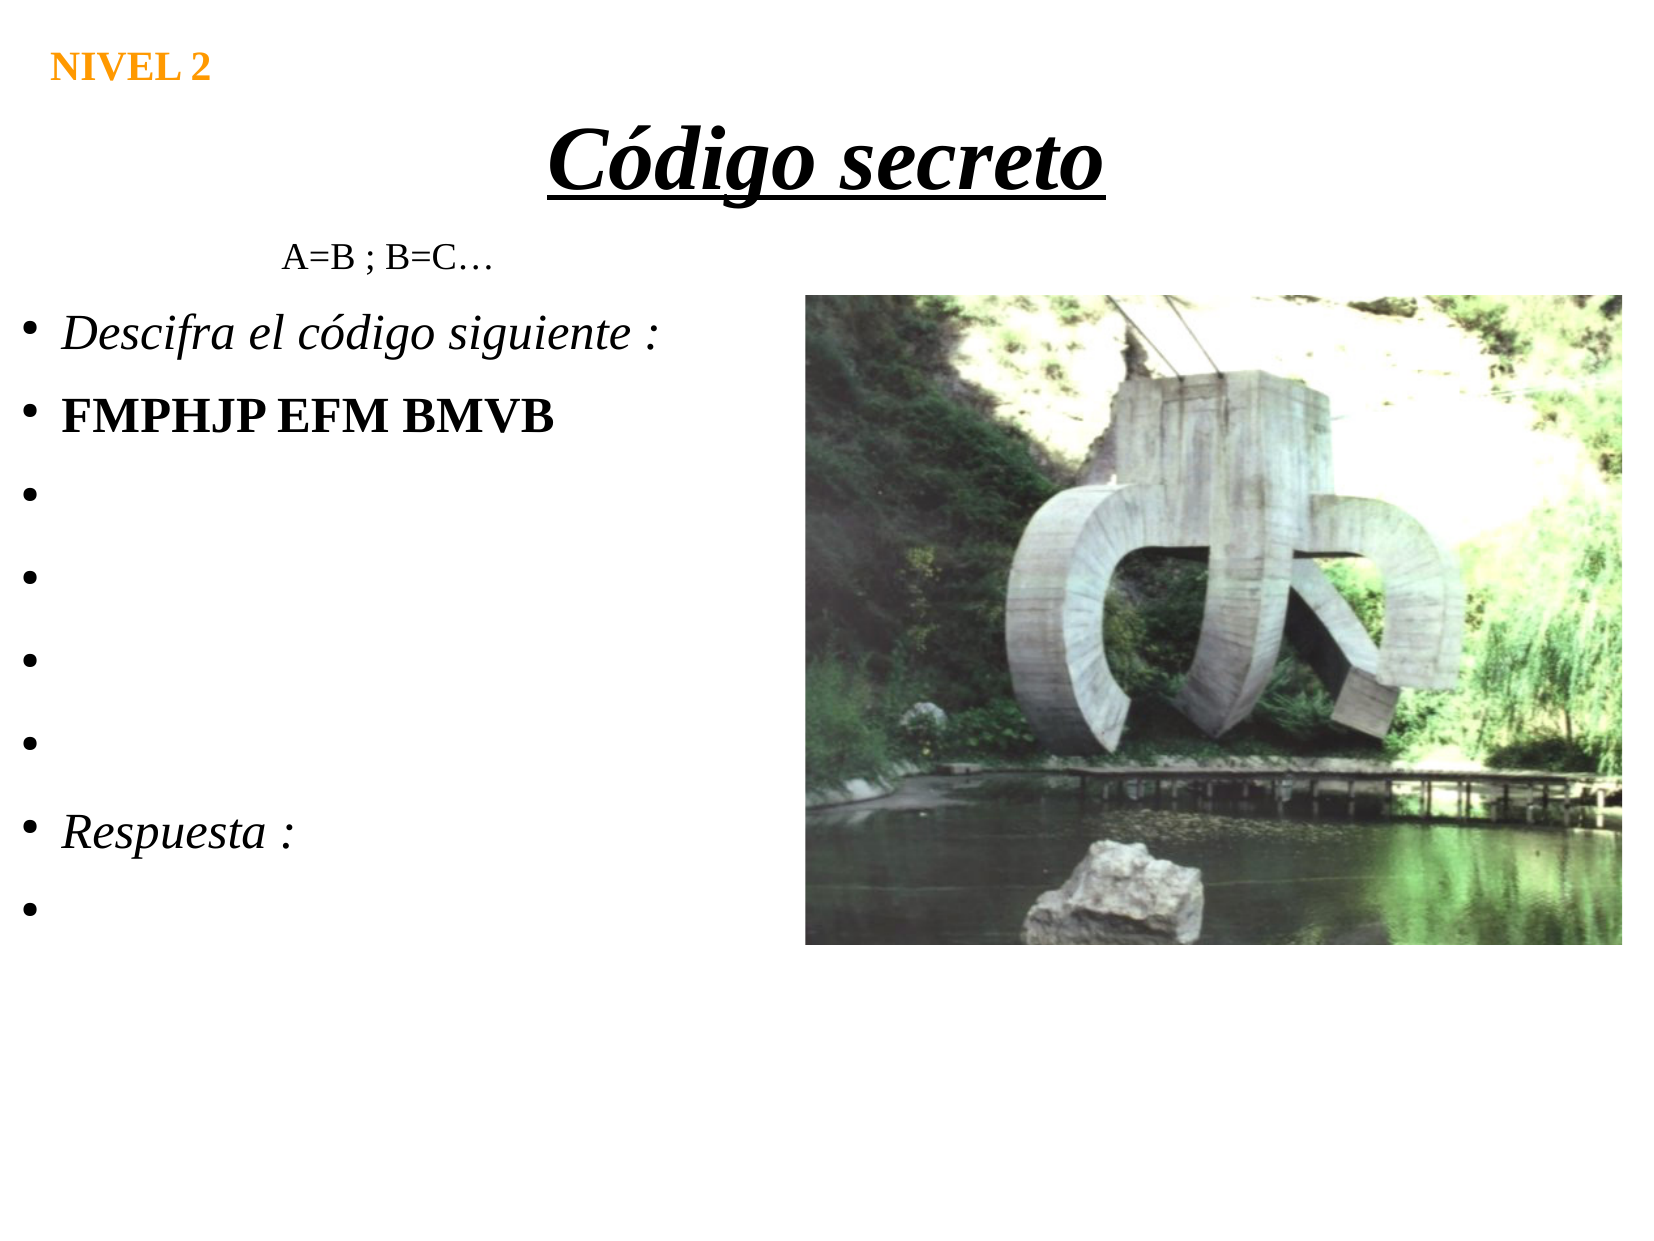

NIVEL 2
# Código secreto
A=B ; B=C…
Descifra el código siguiente :
FMPHJP EFM BMVB
Respuesta :